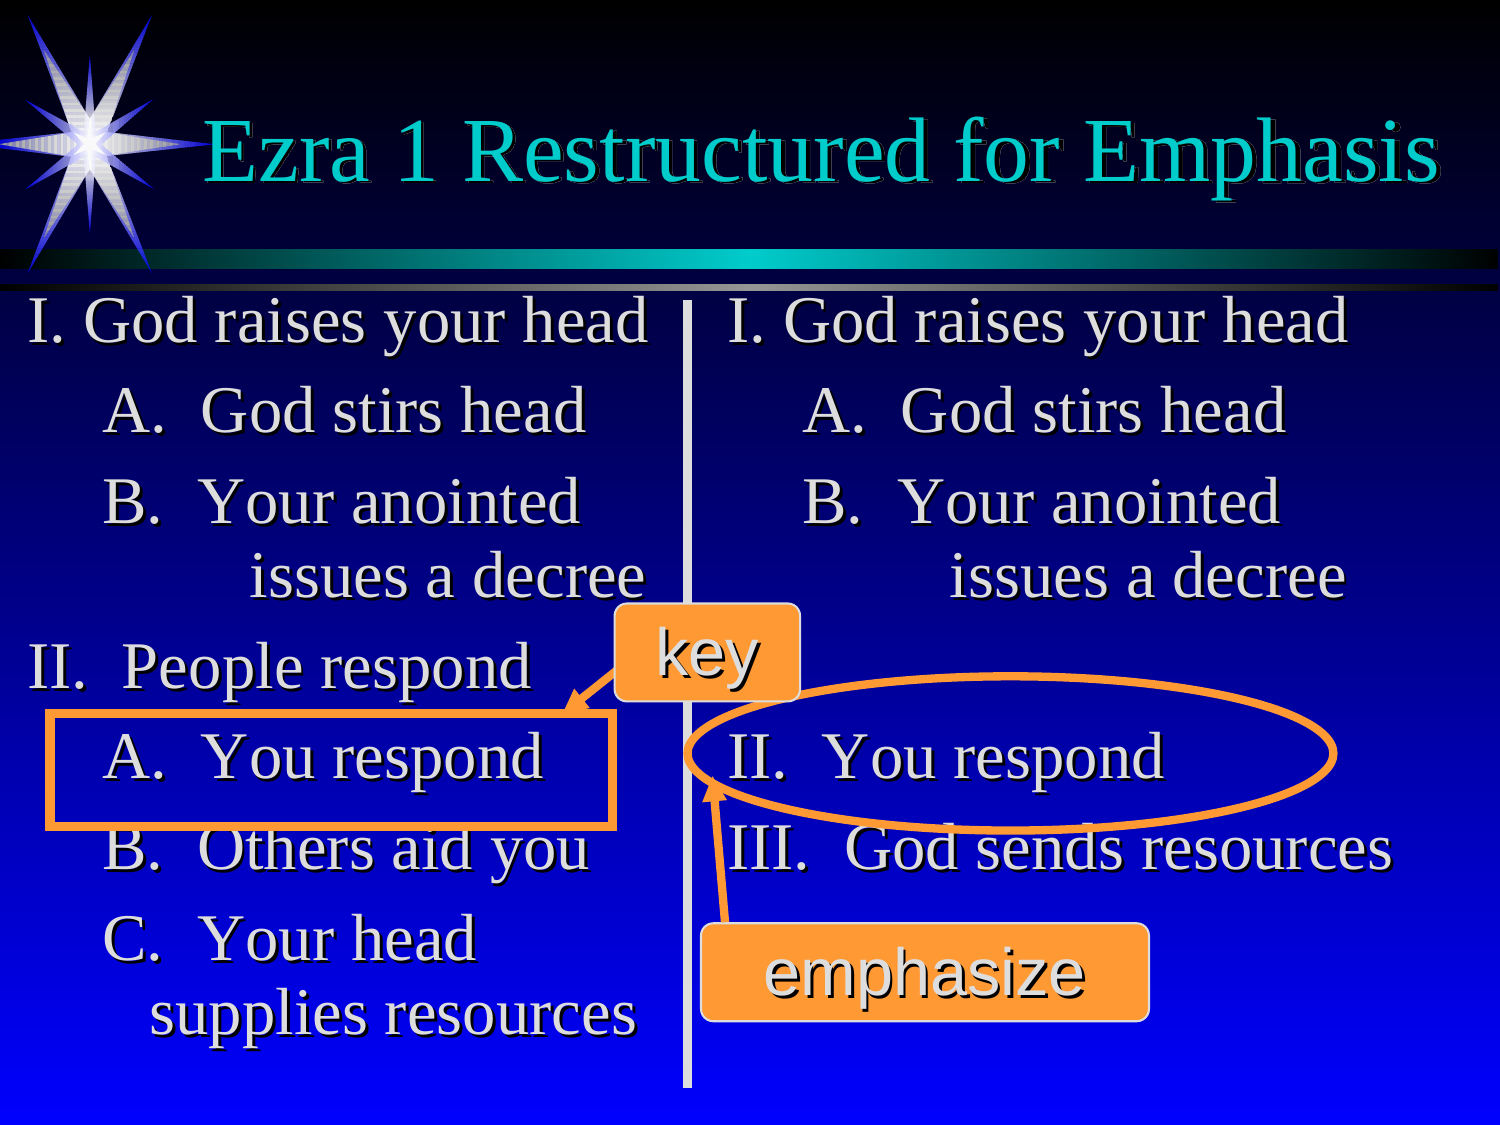

# Ezra 1 Restructured for Emphasis
I. God raises your head
A. God stirs head
B. Your anointed
 issues a decree
II. People respond
A. You respond
B. Others aid you
C. Your head supplies resources
I. God raises your head
A. God stirs head
B. Your anointed
 issues a decree
II. You respond
III. God sends resources
key
emphasize